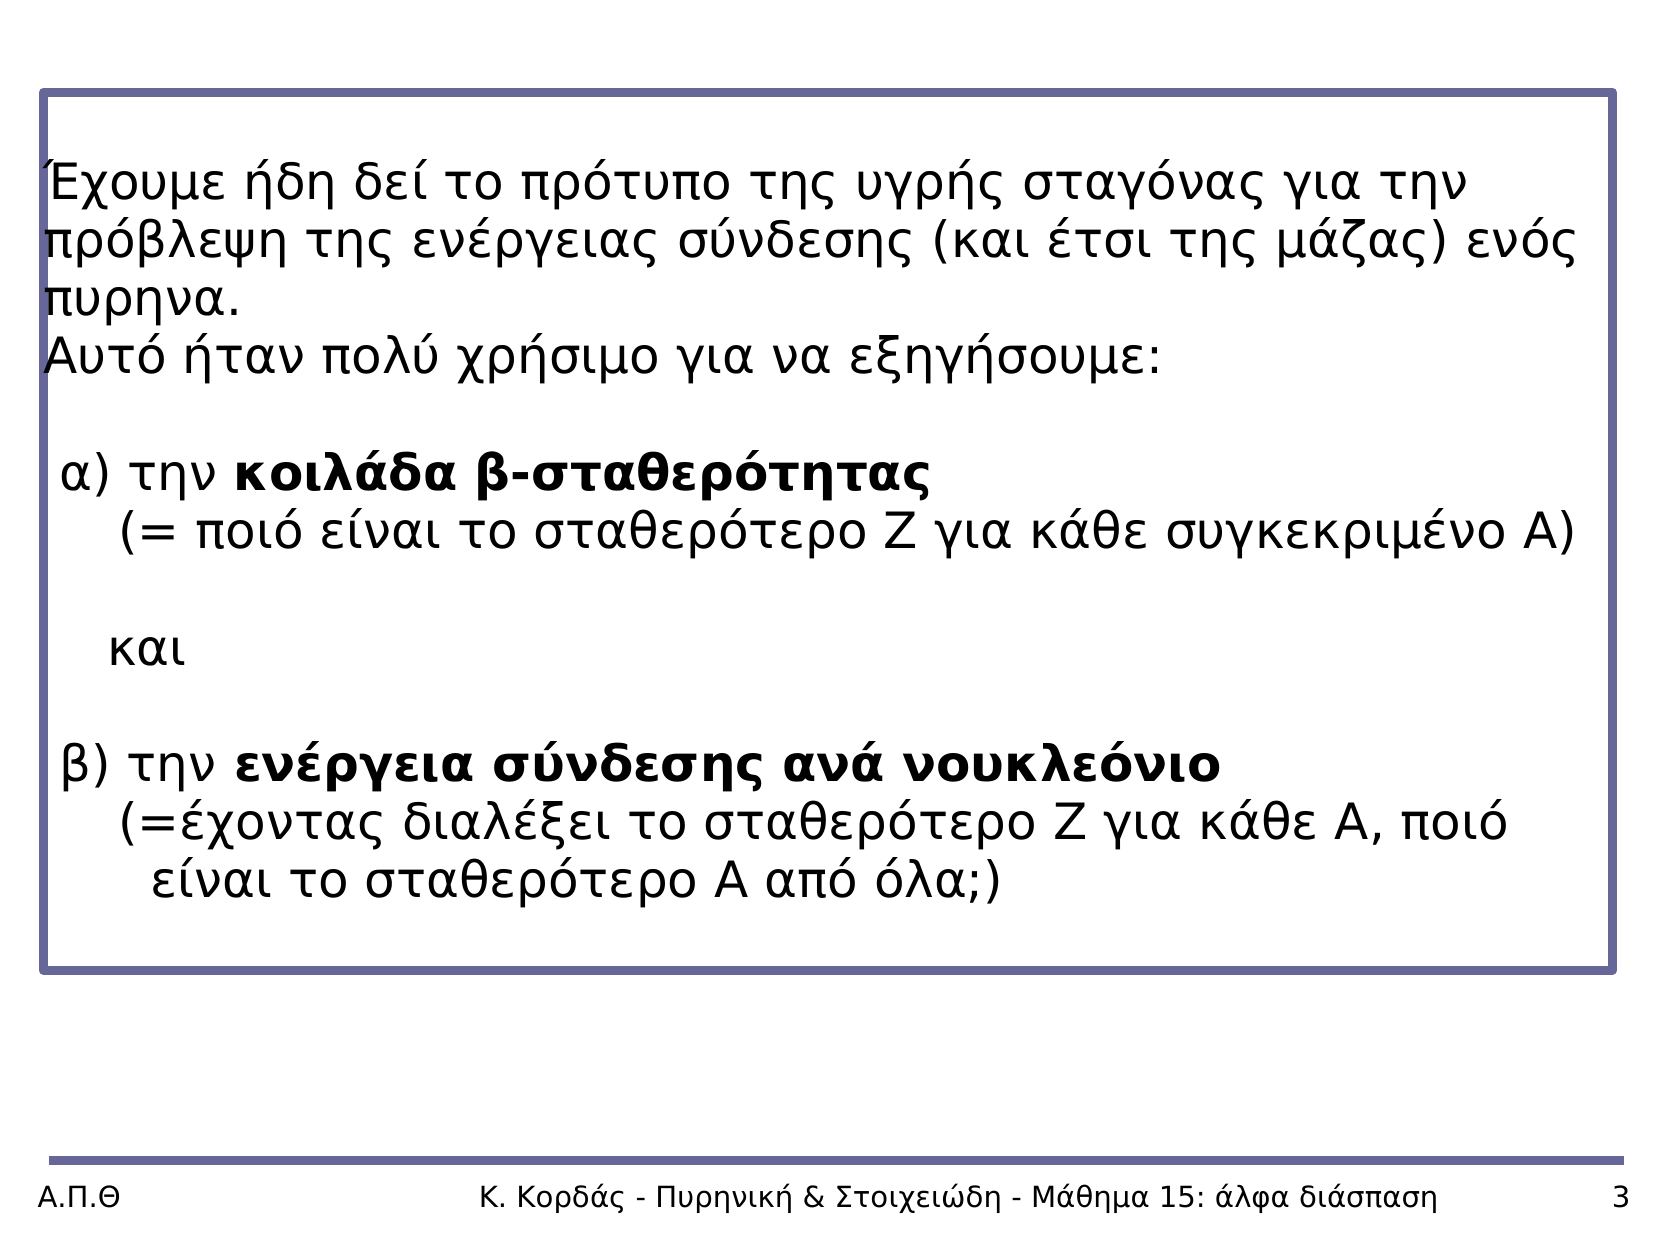

# Έχουμε ήδη δεί το πρότυπο της υγρής σταγόνας για την πρόβλεψη της ενέργειας σύνδεσης (και έτσι της μάζας) ενός πυρηνα. Αυτό ήταν πολύ χρήσιμο για να εξηγήσουμε: α) την κοιλάδα β-σταθερότητας (= ποιό είναι το σταθερότερο Ζ για κάθε συγκεκριμένο Α) και β) την ενέργεια σύνδεσης ανά νουκλεόνιο (=έχοντας διαλέξει το σταθερότερο Ζ για κάθε Α, ποιό 		 είναι το σταθερότερο Α από όλα;)
Α.Π.Θ
Κ. Κορδάς - Πυρηνική & Στοιχειώδη - Μάθημα 15: άλφα διάσπαση
3